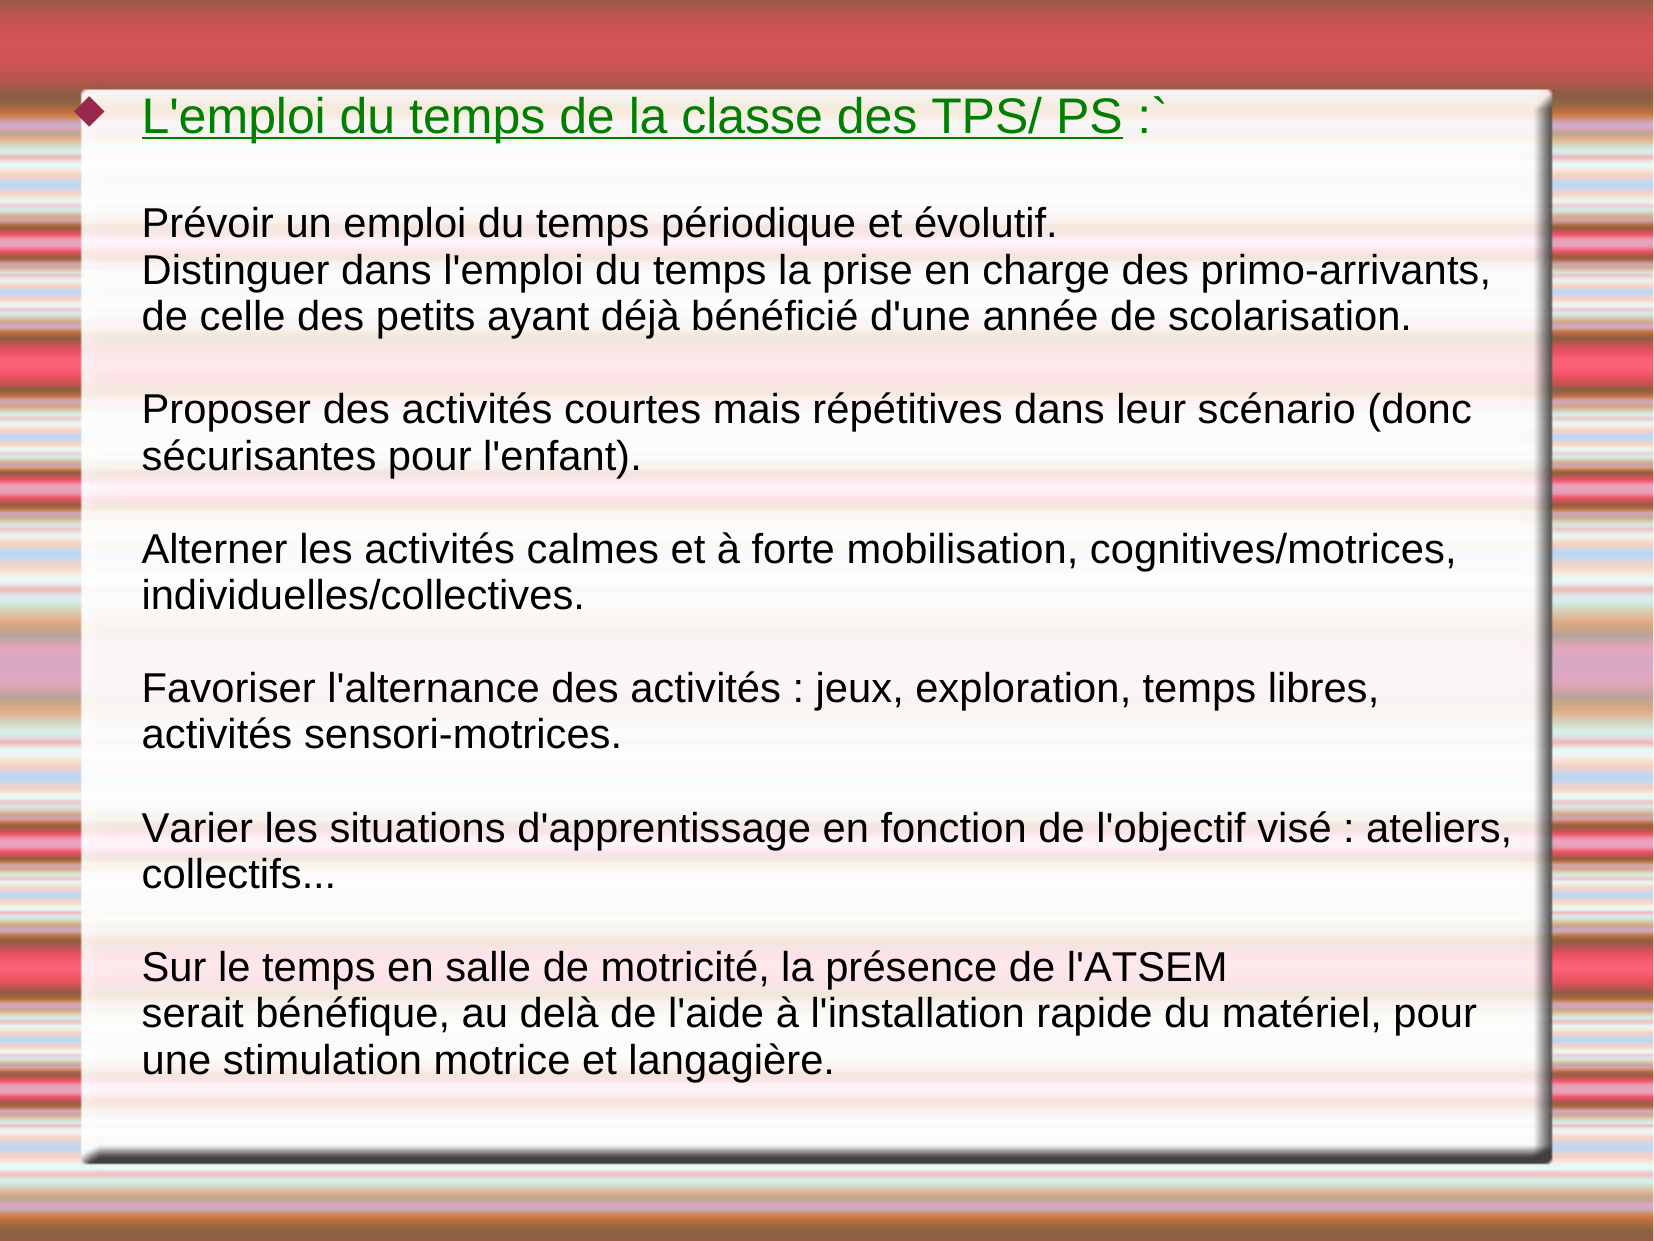

# L'emploi du temps de la classe des TPS/ PS :`
Prévoir un emploi du temps périodique et évolutif.
Distinguer dans l'emploi du temps la prise en charge des primo-arrivants, de celle des petits ayant déjà bénéficié d'une année de scolarisation.
Proposer des activités courtes mais répétitives dans leur scénario (donc sécurisantes pour l'enfant).
Alterner les activités calmes et à forte mobilisation, cognitives/motrices, individuelles/collectives.
Favoriser l'alternance des activités : jeux, exploration, temps libres, activités sensori-motrices.
Varier les situations d'apprentissage en fonction de l'objectif visé : ateliers, collectifs...
Sur le temps en salle de motricité, la présence de l'ATSEM
serait bénéfique, au delà de l'aide à l'installation rapide du matériel, pour une stimulation motrice et langagière.